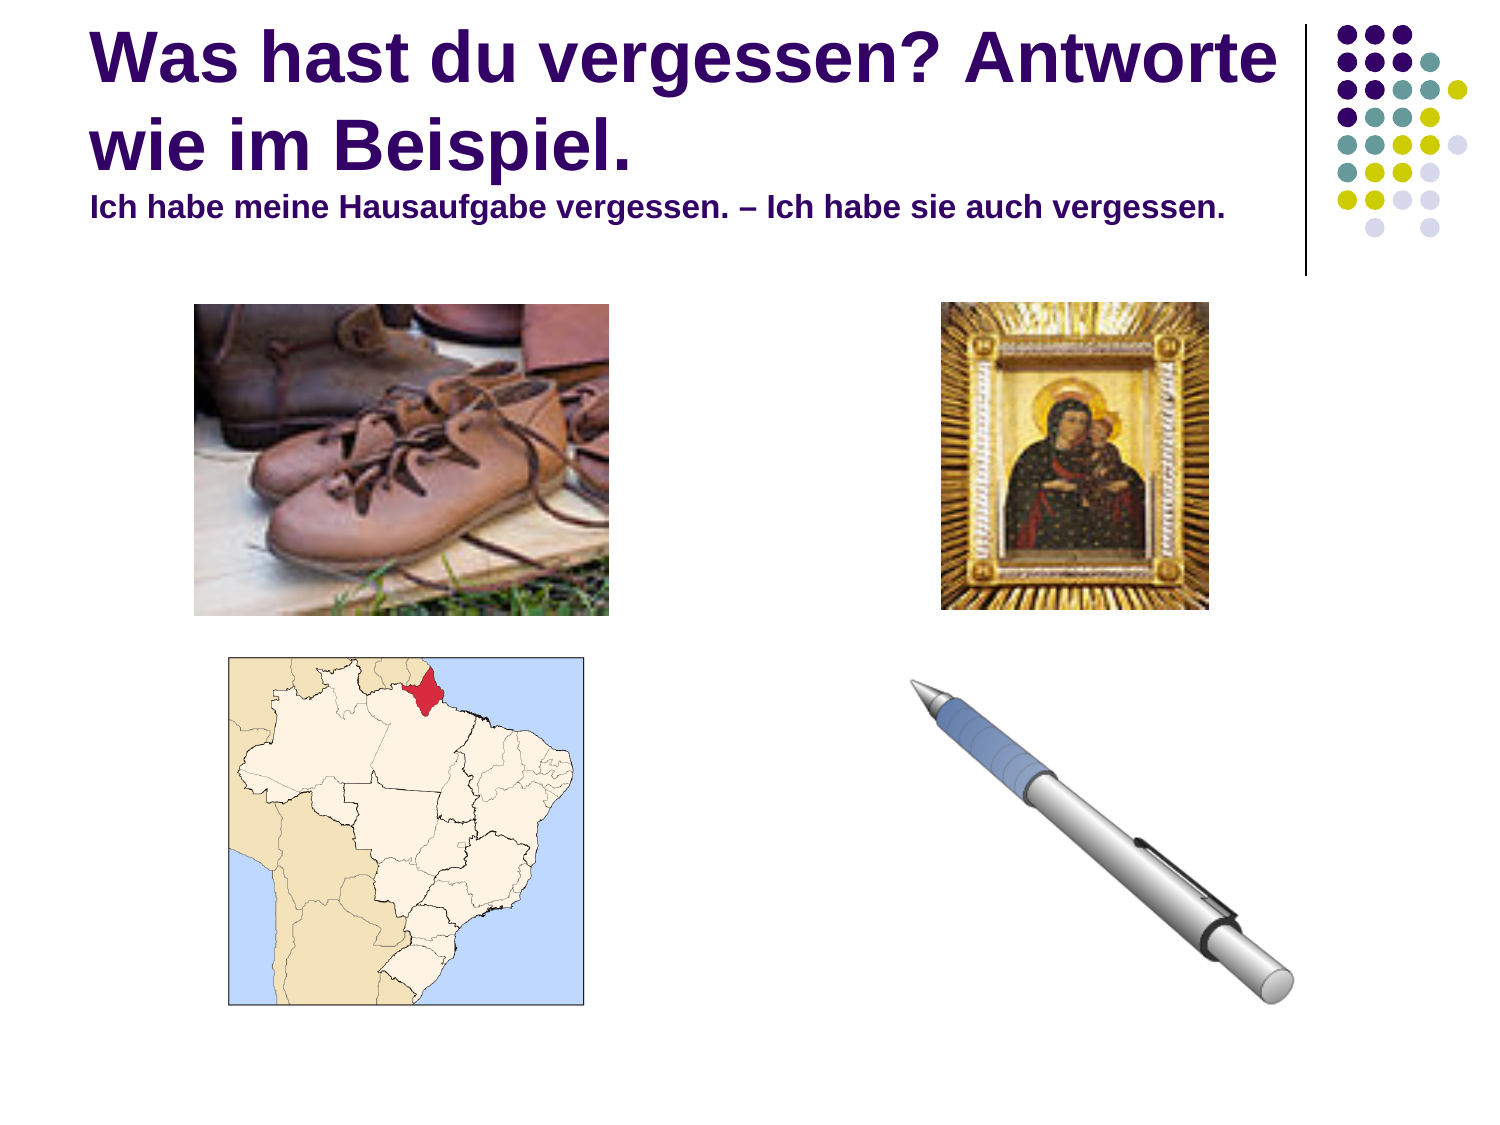

# Was hast du vergessen? Antworte wie im Beispiel. Ich habe meine Hausaufgabe vergessen. – Ich habe sie auch vergessen.